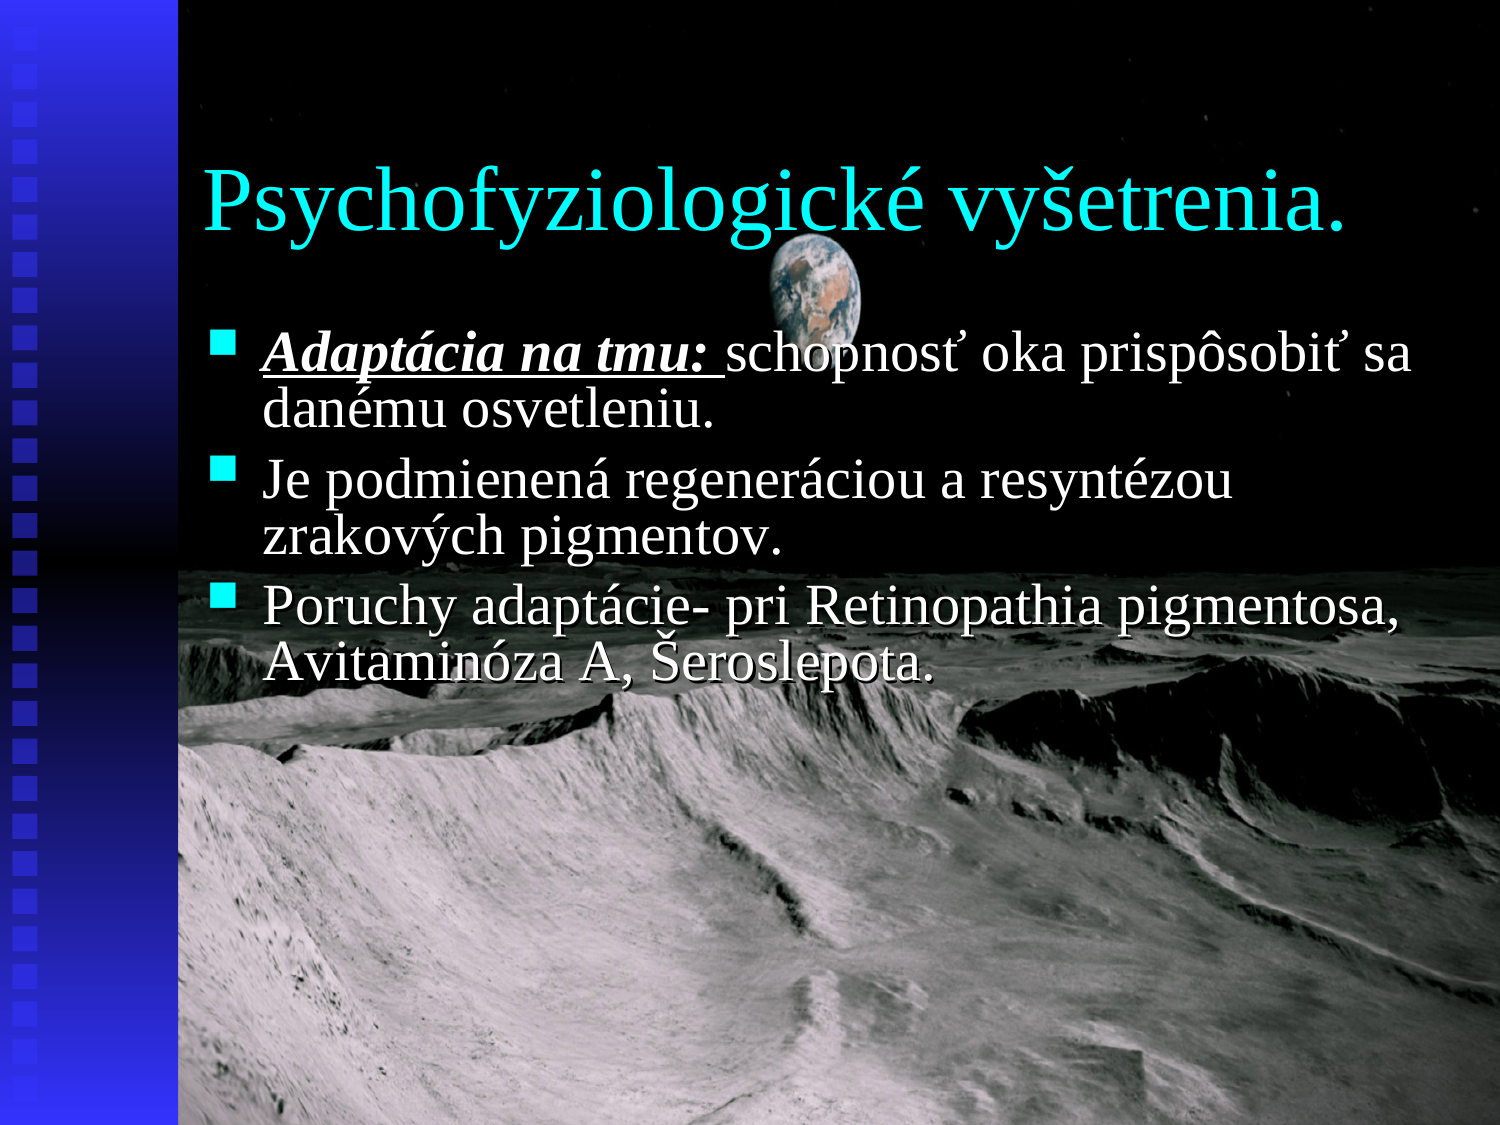

# Psychofyziologické vyšetrenia.
Adaptácia na tmu: schopnosť oka prispôsobiť sa danému osvetleniu.
Je podmienená regeneráciou a resyntézou zrakových pigmentov.
Poruchy adaptácie- pri Retinopathia pigmentosa, Avitaminóza A, Šeroslepota.